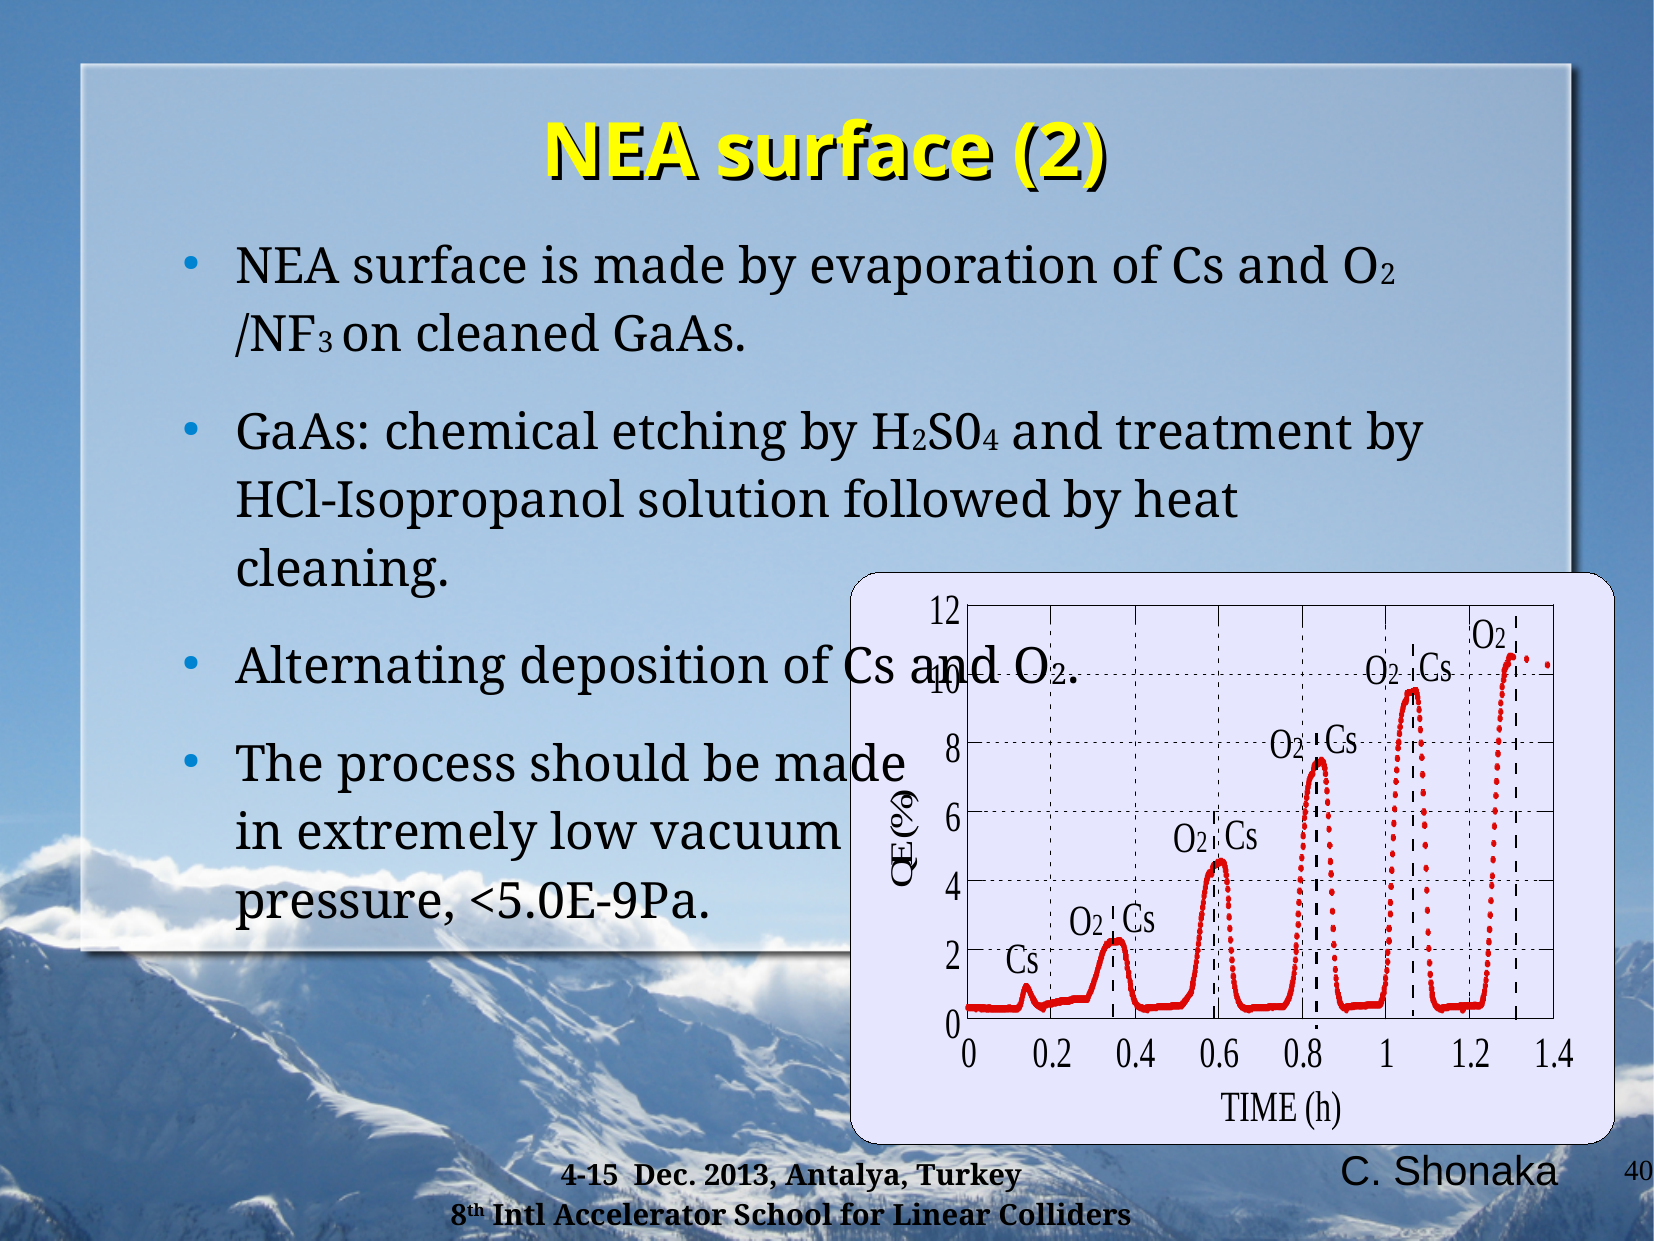

# NEA surface (2)
NEA surface is made by evaporation of Cs and O2 /NF3 on cleaned GaAs.
GaAs: chemical etching by H2S04 and treatment by HCl-Isopropanol solution followed by heat cleaning.
Alternating deposition of Cs and O2.
The process should be made
in extremely low vacuum
pressure, <5.0E-9Pa.
C. Shonaka
40